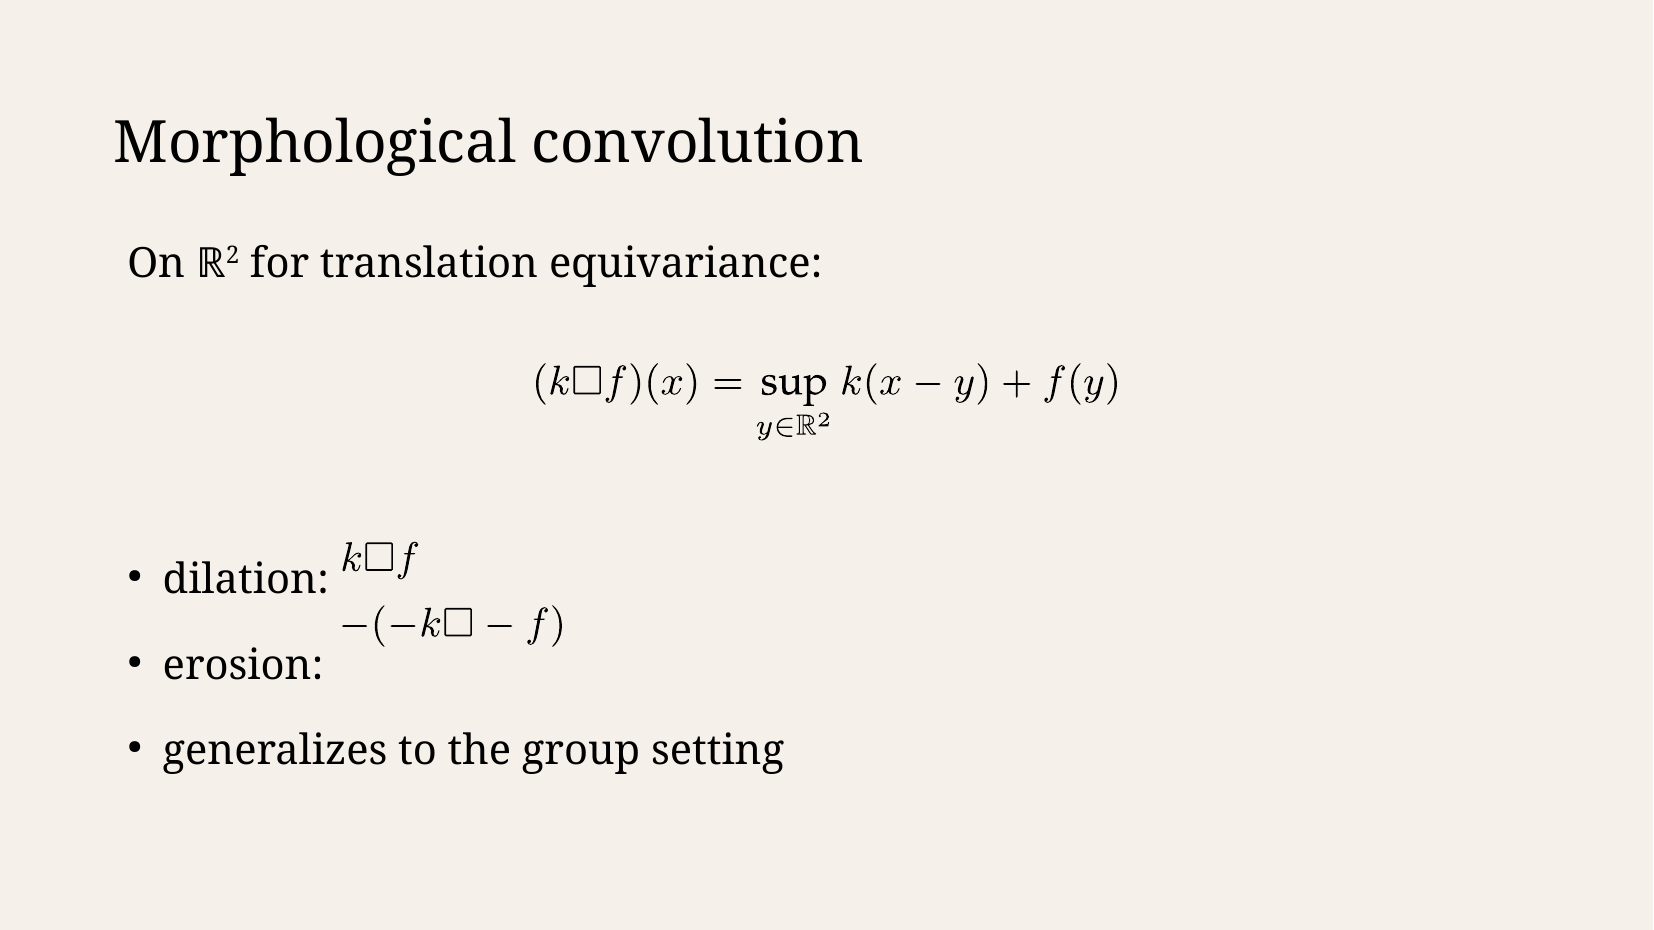

# Morphological convolution
On ℝ2 for translation equivariance:
dilation:
erosion:
generalizes to the group setting